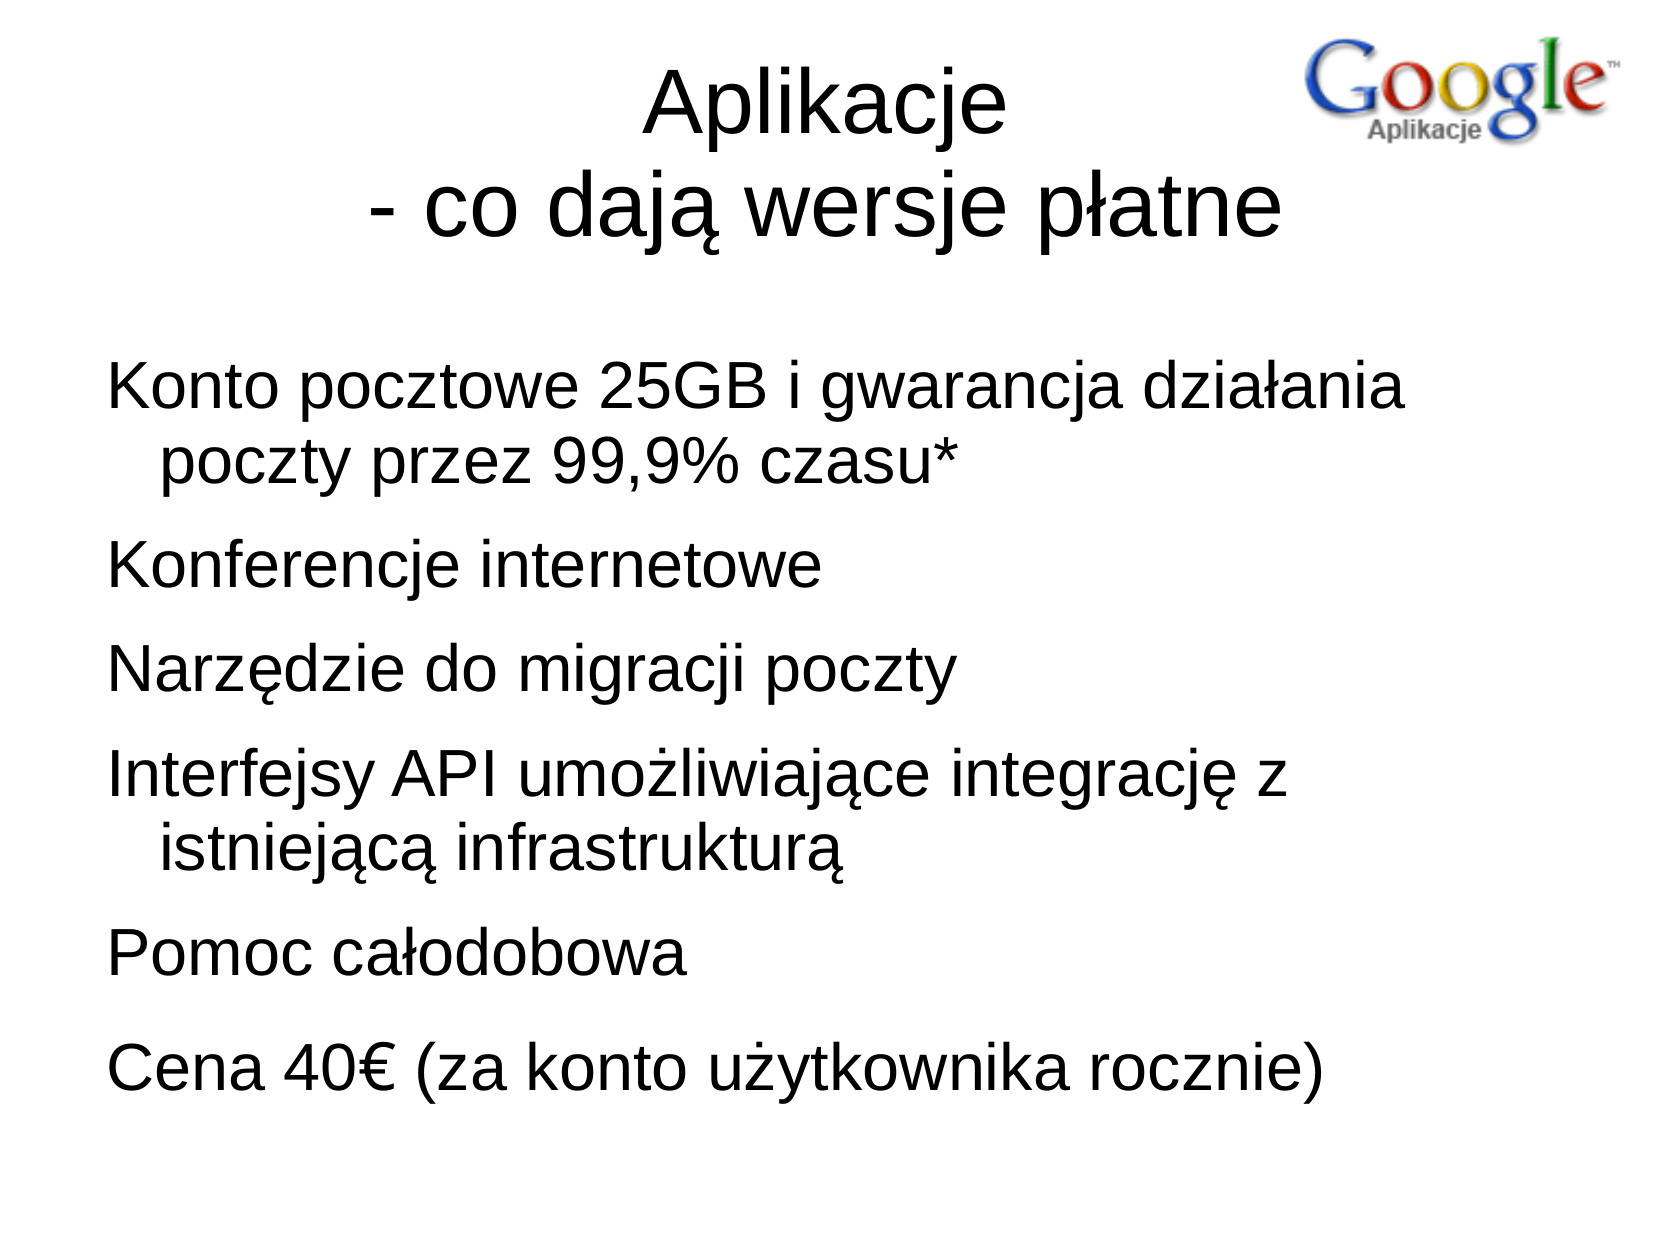

# Aplikacje - co dają wersje płatne
Konto pocztowe 25GB i gwarancja działania poczty przez 99,9% czasu*
Konferencje internetowe
Narzędzie do migracji poczty
Interfejsy API umożliwiające integrację z istniejącą infrastrukturą
Pomoc całodobowa
Cena 40€ (za konto użytkownika rocznie)